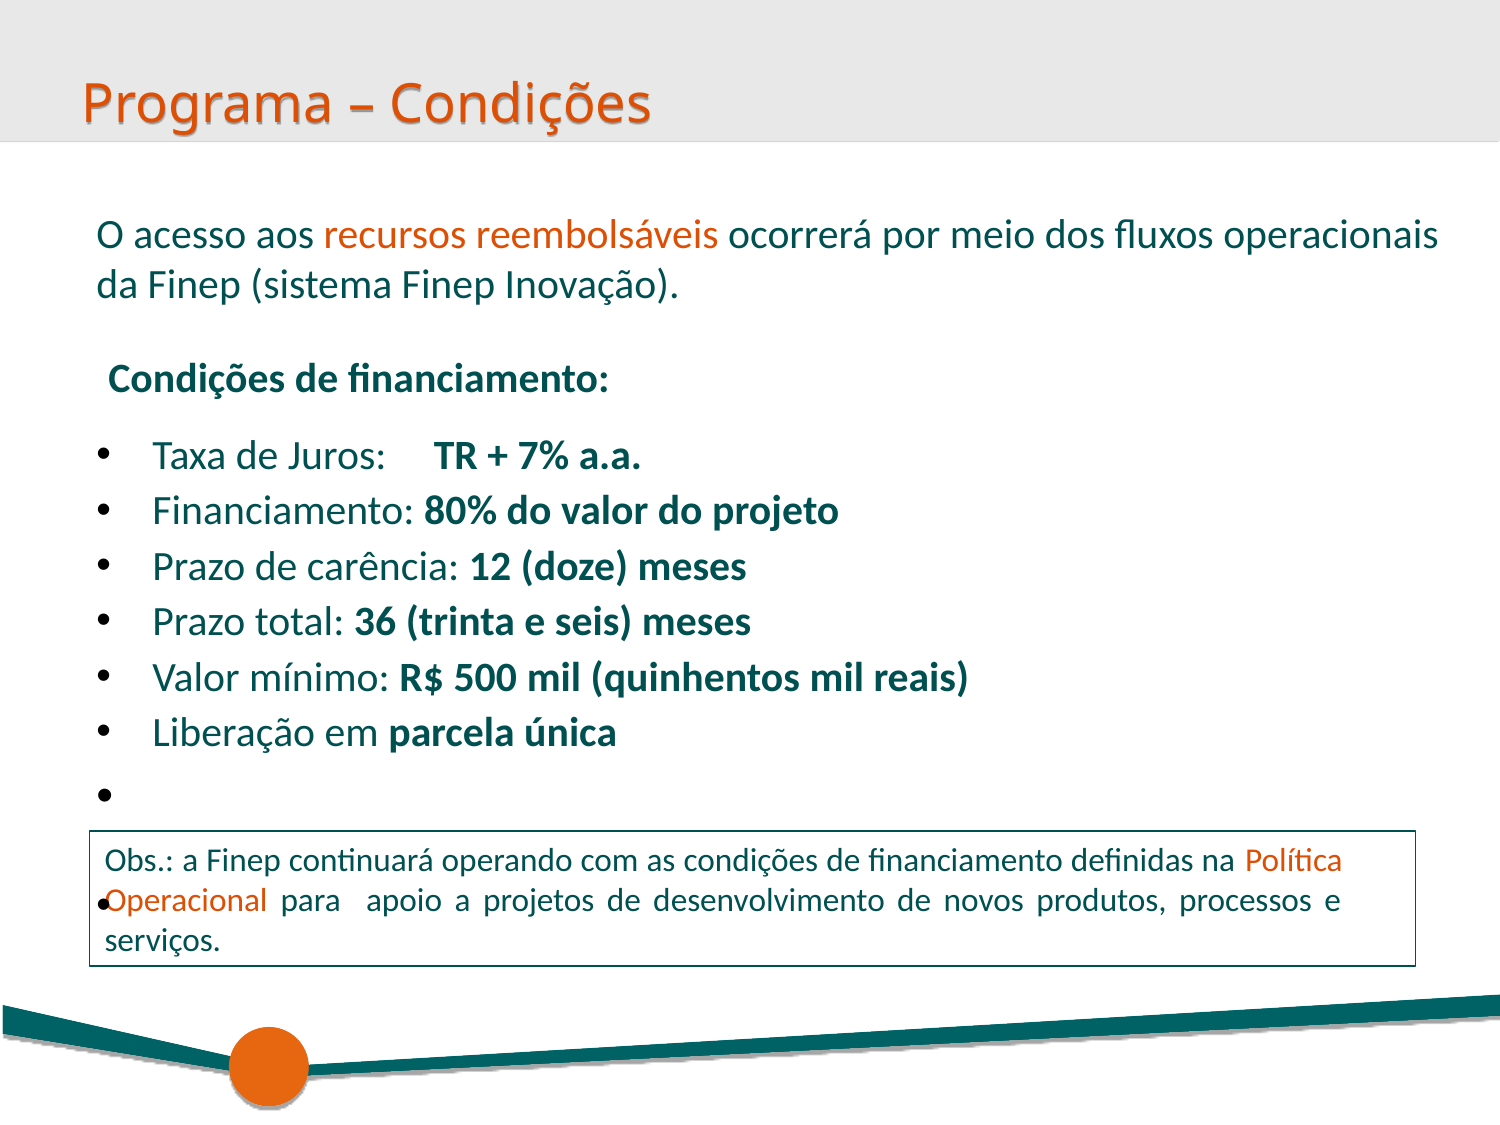

# Programa – Condições
O acesso aos recursos reembolsáveis ocorrerá por meio dos fluxos operacionais da Finep (sistema Finep Inovação).
Condições de financiamento:
Taxa de Juros: 	TR + 7% a.a.
Financiamento: 80% do valor do projeto
Prazo de carência: 12 (doze) meses
Prazo total: 36 (trinta e seis) meses
Valor mínimo: R$ 500 mil (quinhentos mil reais)
Liberação em parcela única
Obs.: a Finep continuará operando com as condições de financiamento definidas na Política Operacional para apoio a projetos de desenvolvimento de novos produtos, processos e serviços.